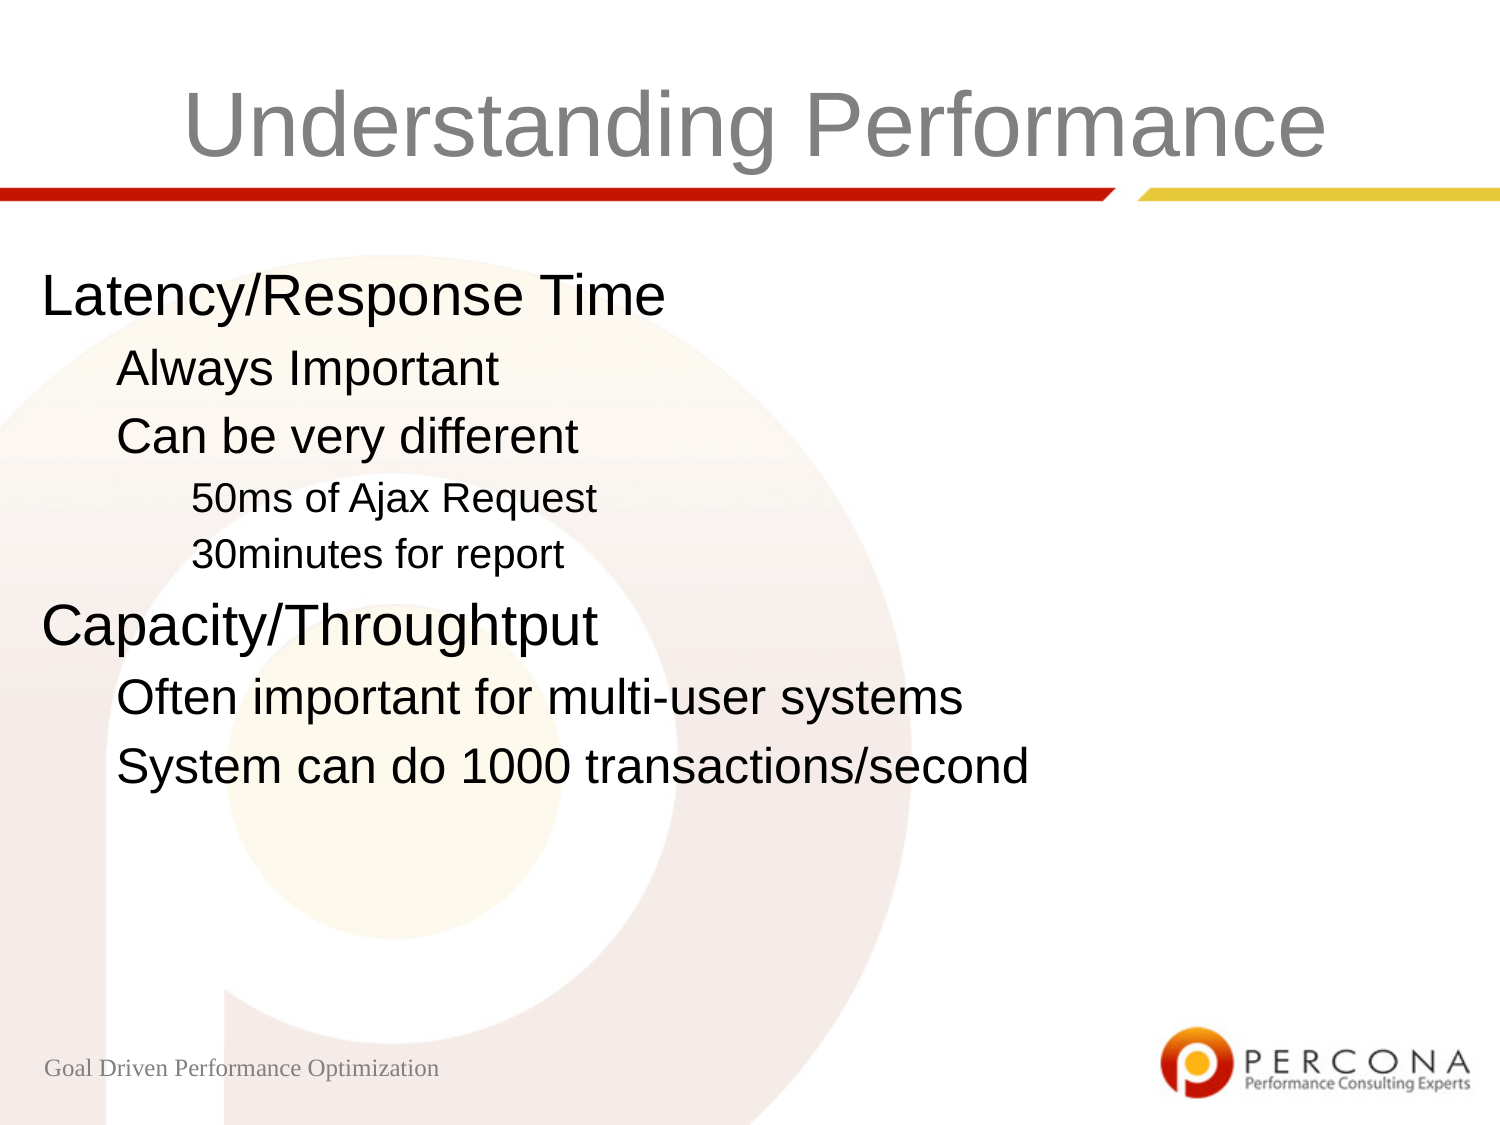

# Understanding Performance
Latency/Response Time
Always Important
Can be very different
50ms of Ajax Request
30minutes for report
Capacity/Throughtput
Often important for multi-user systems
System can do 1000 transactions/second